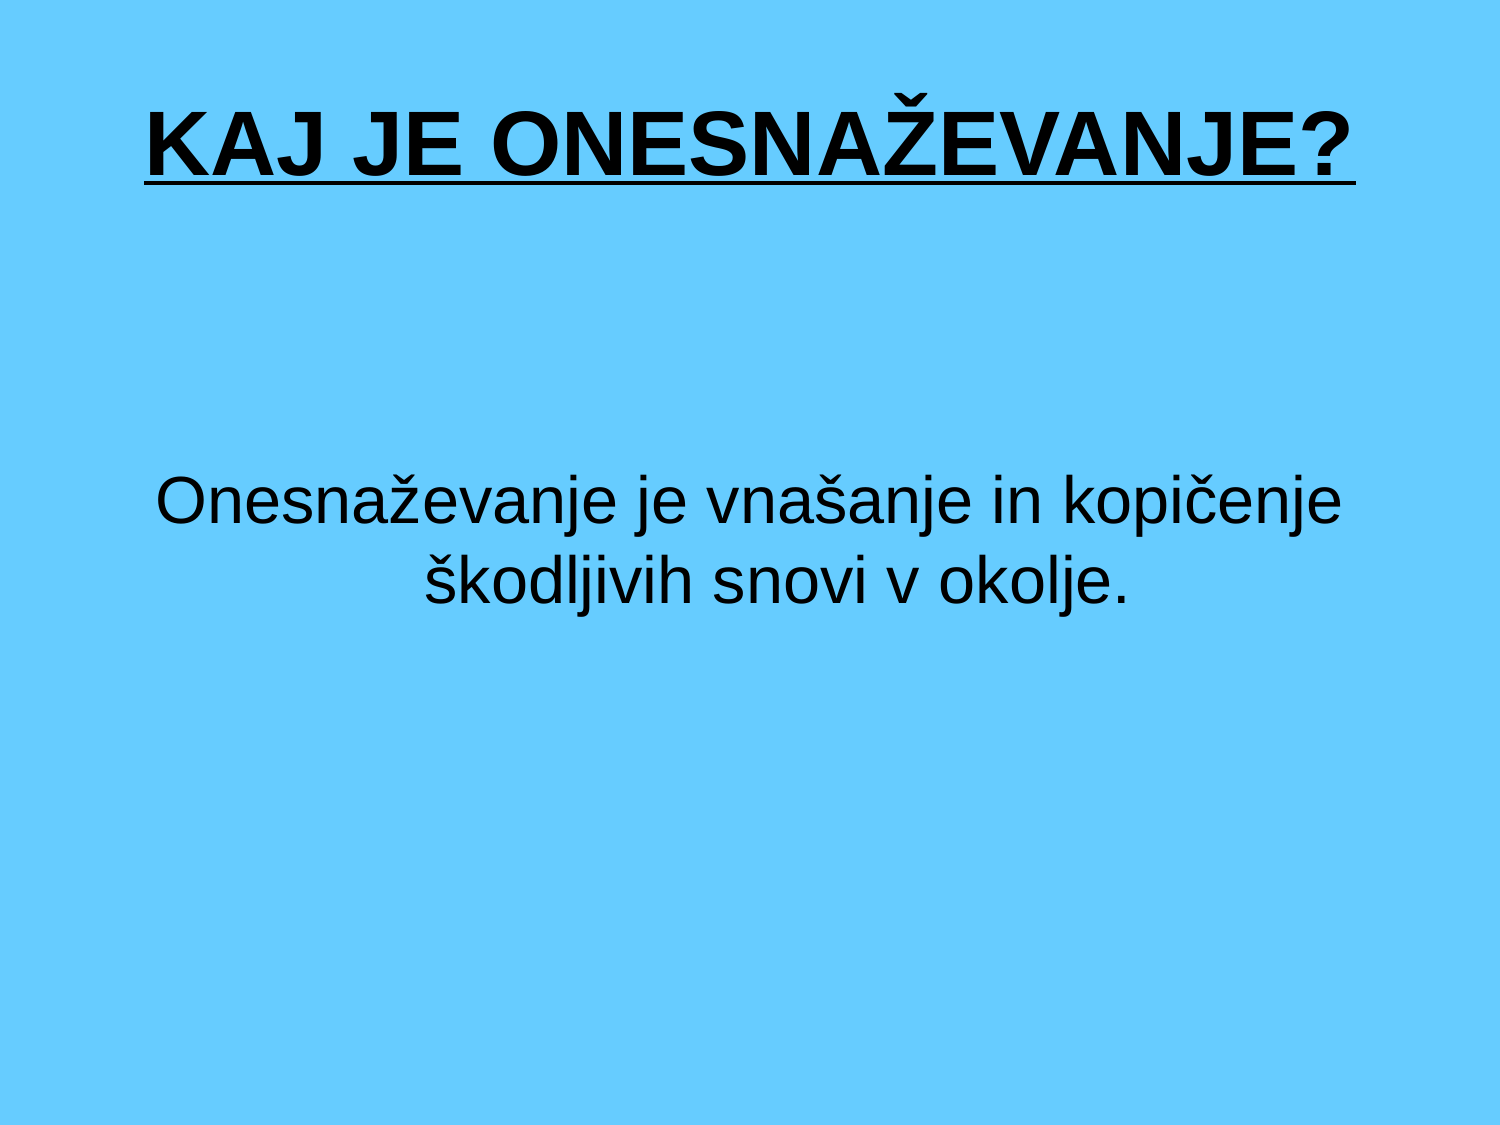

# KAJ JE ONESNAŽEVANJE?
Onesnaževanje je vnašanje in kopičenje škodljivih snovi v okolje.